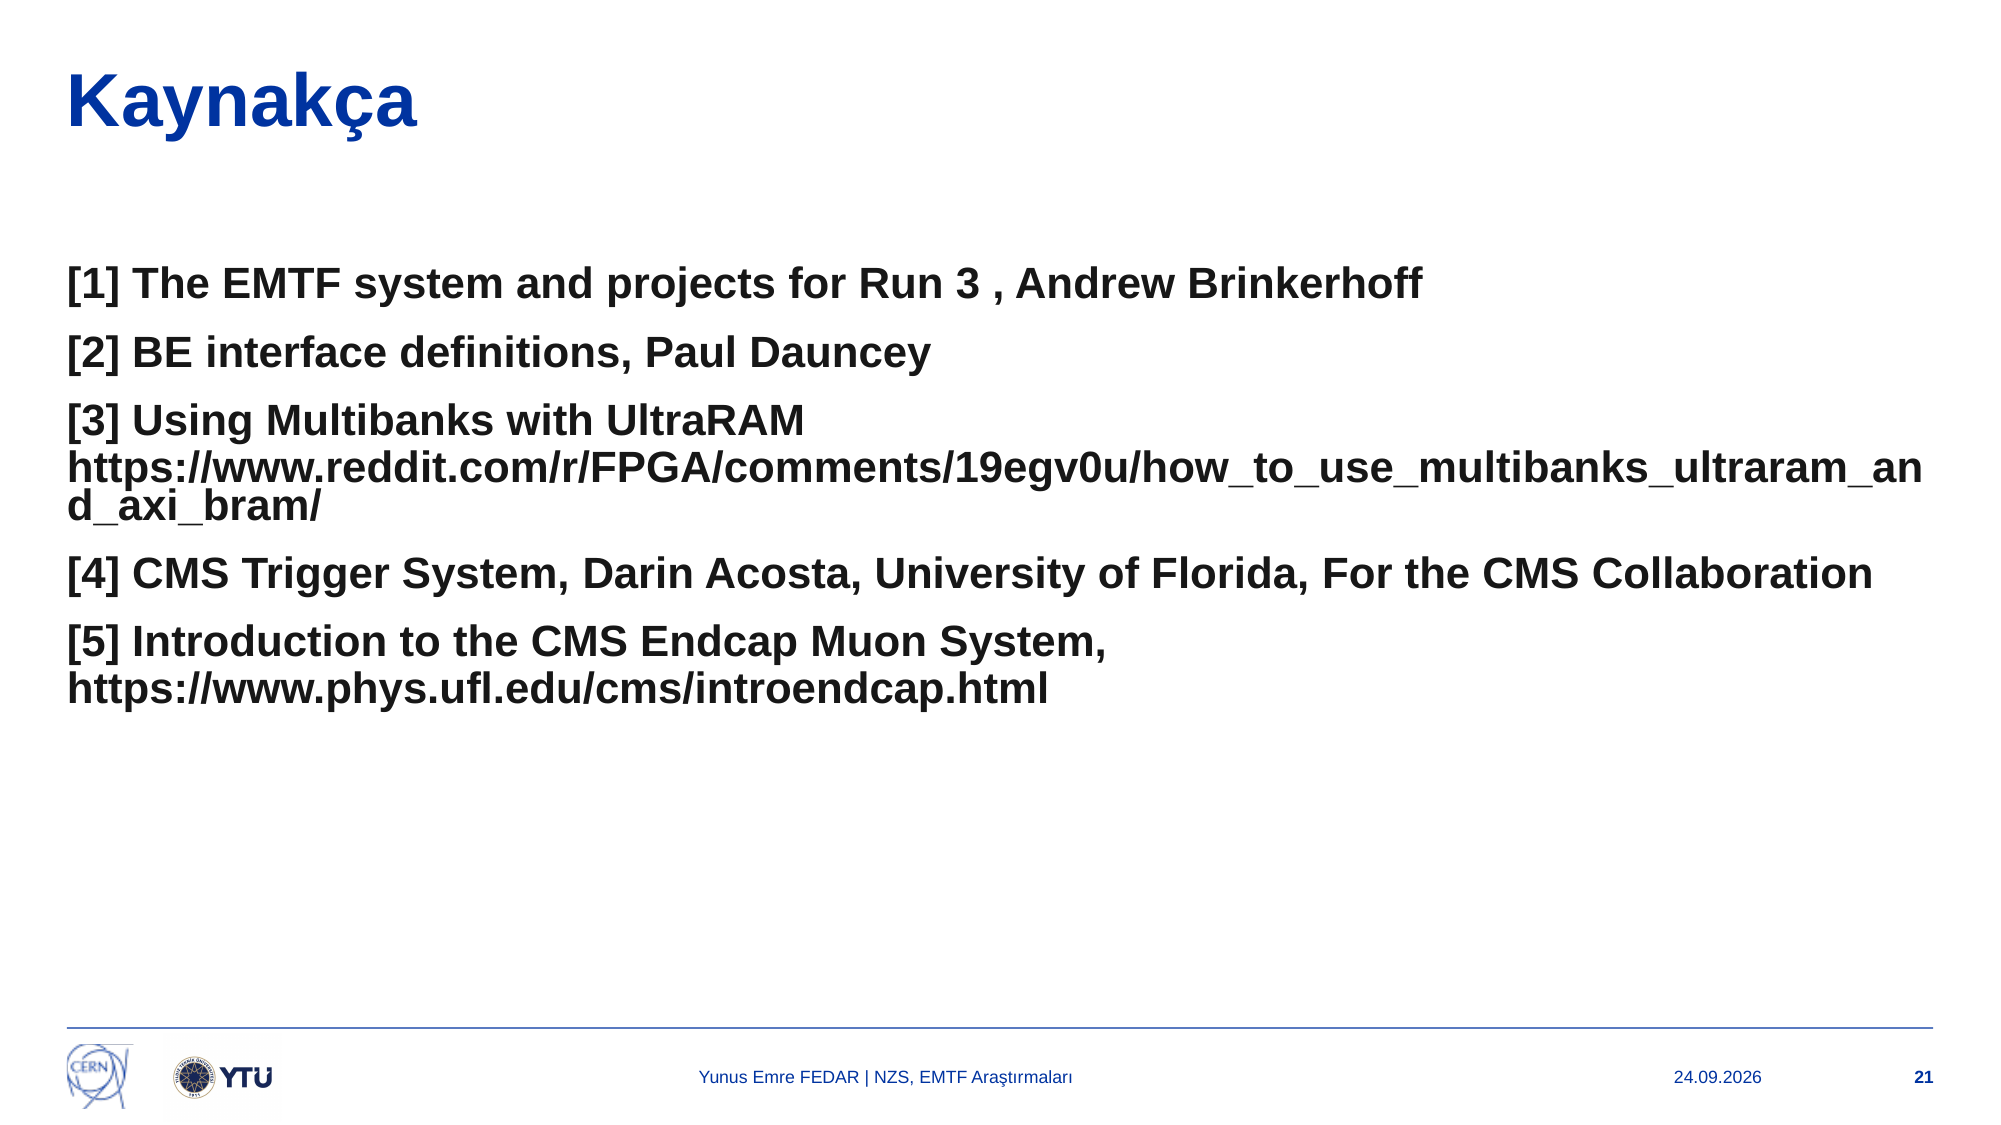

# Kaynakça
[1] The EMTF system and projects for Run 3 , Andrew Brinkerhoff
[2] BE interface definitions, Paul Dauncey
[3] Using Multibanks with UltraRAM https://www.reddit.com/r/FPGA/comments/19egv0u/how_to_use_multibanks_ultraram_and_axi_bram/
[4] CMS Trigger System, Darin Acosta, University of Florida, For the CMS Collaboration
[5] Introduction to the CMS Endcap Muon System, https://www.phys.ufl.edu/cms/introendcap.html
Yunus Emre FEDAR | NZS, EMTF Araştırmaları